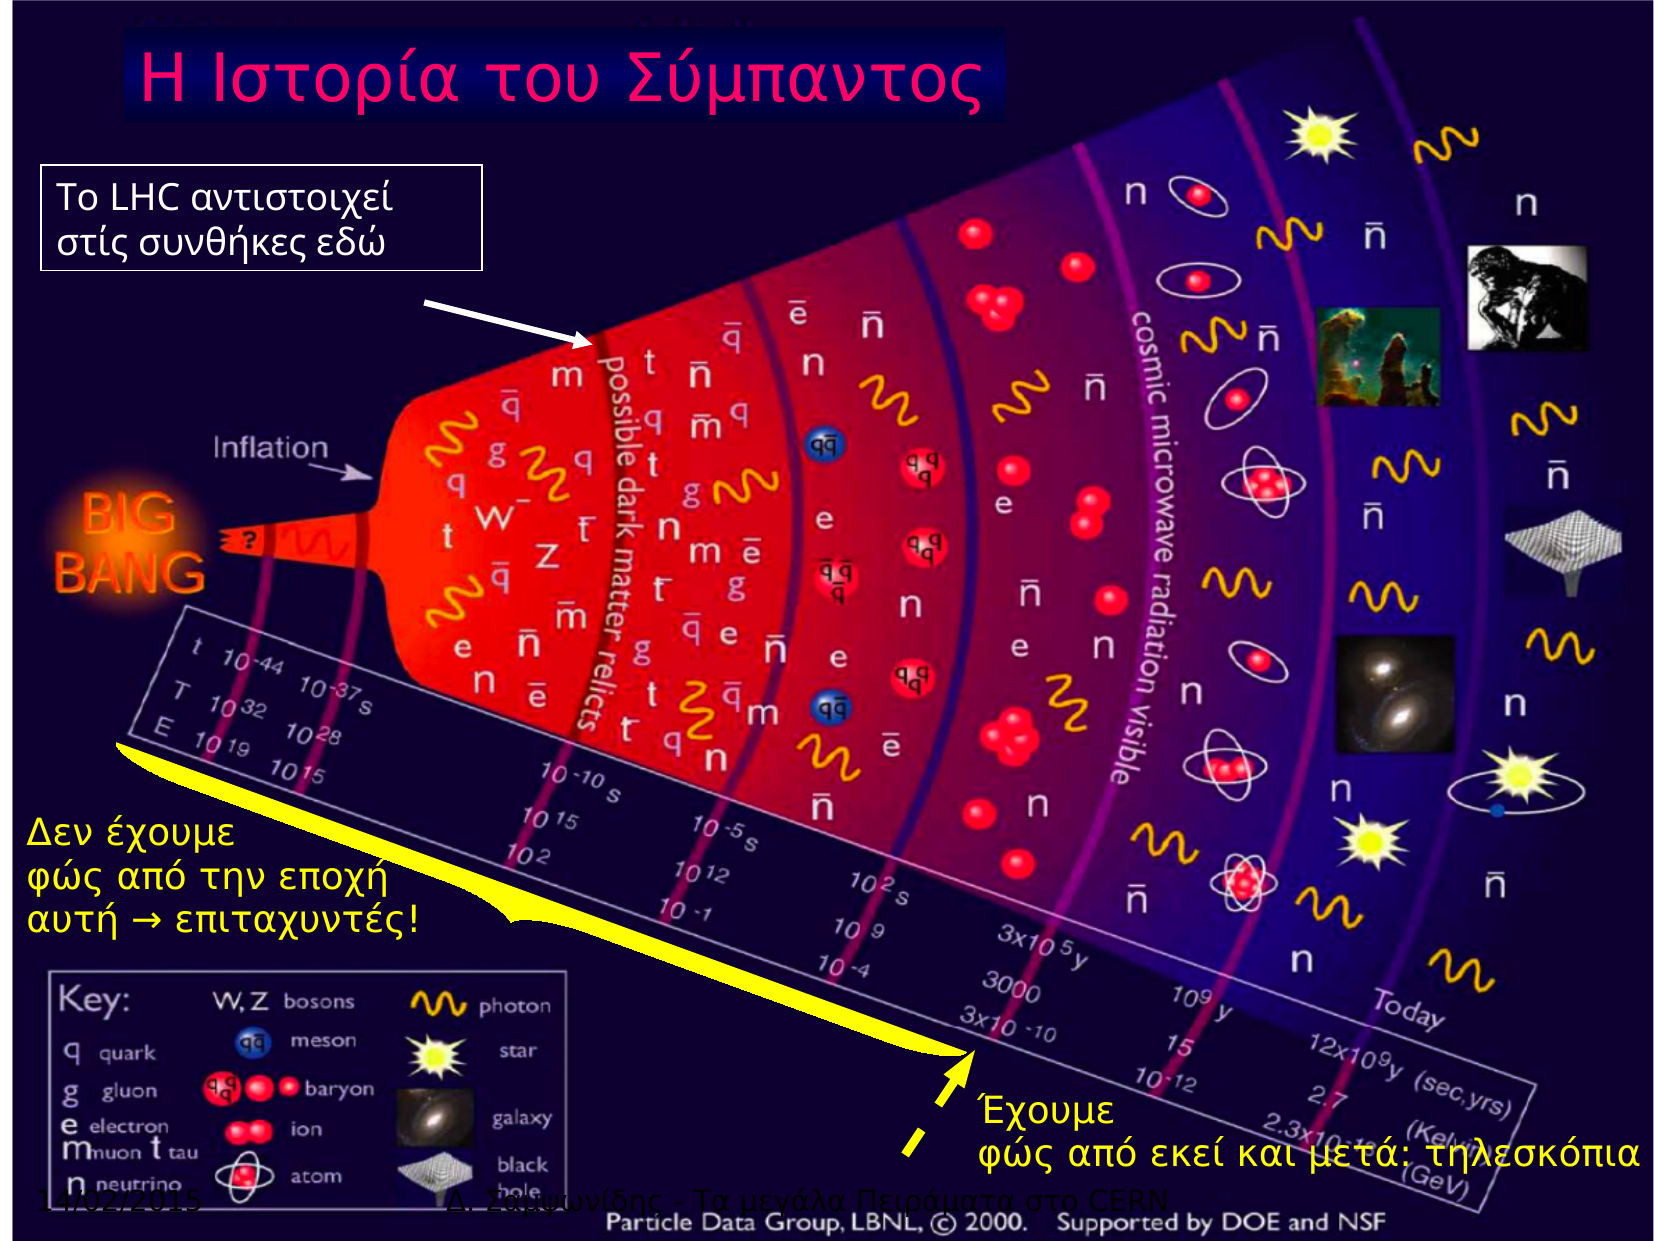

Η Ιστορία του Σύμπαντος
Το LHC αντιστοιχεί στίς συνθήκες εδώ
Δεν έχουμε
φώς από την εποχή
αυτή → επιταχυντές!
Έχουμε
φώς από εκεί και μετά: τηλεσκόπια
Α.Π.Θ
Κ. Κορδάς - Πυρηνική και Στοιχειώδη - Μάθημα 1β - εισαγωγή
33
14/02/2015
Δ. Σαμψωνίδης - Τα μεγάλα Πειράματα στο CERN